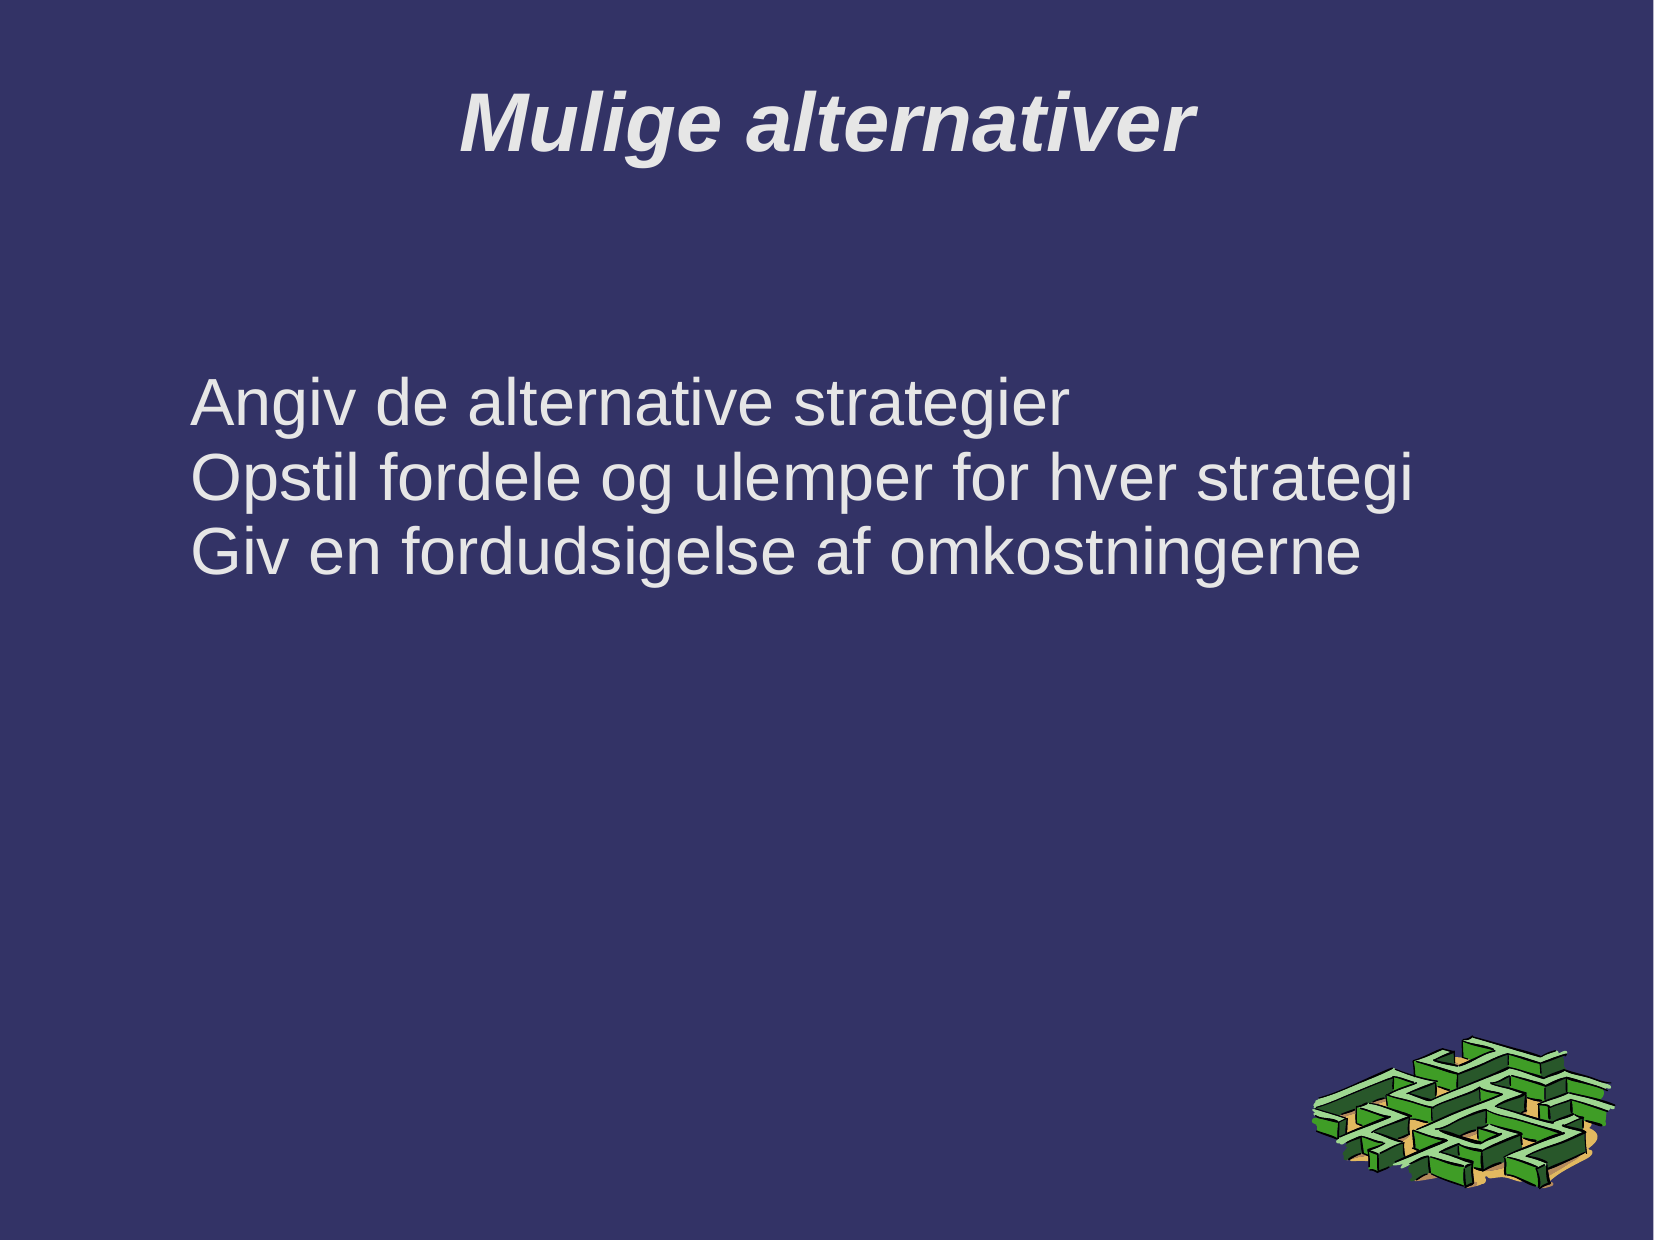

# Mulige alternativer
Angiv de alternative strategier
Opstil fordele og ulemper for hver strategi
Giv en fordudsigelse af omkostningerne